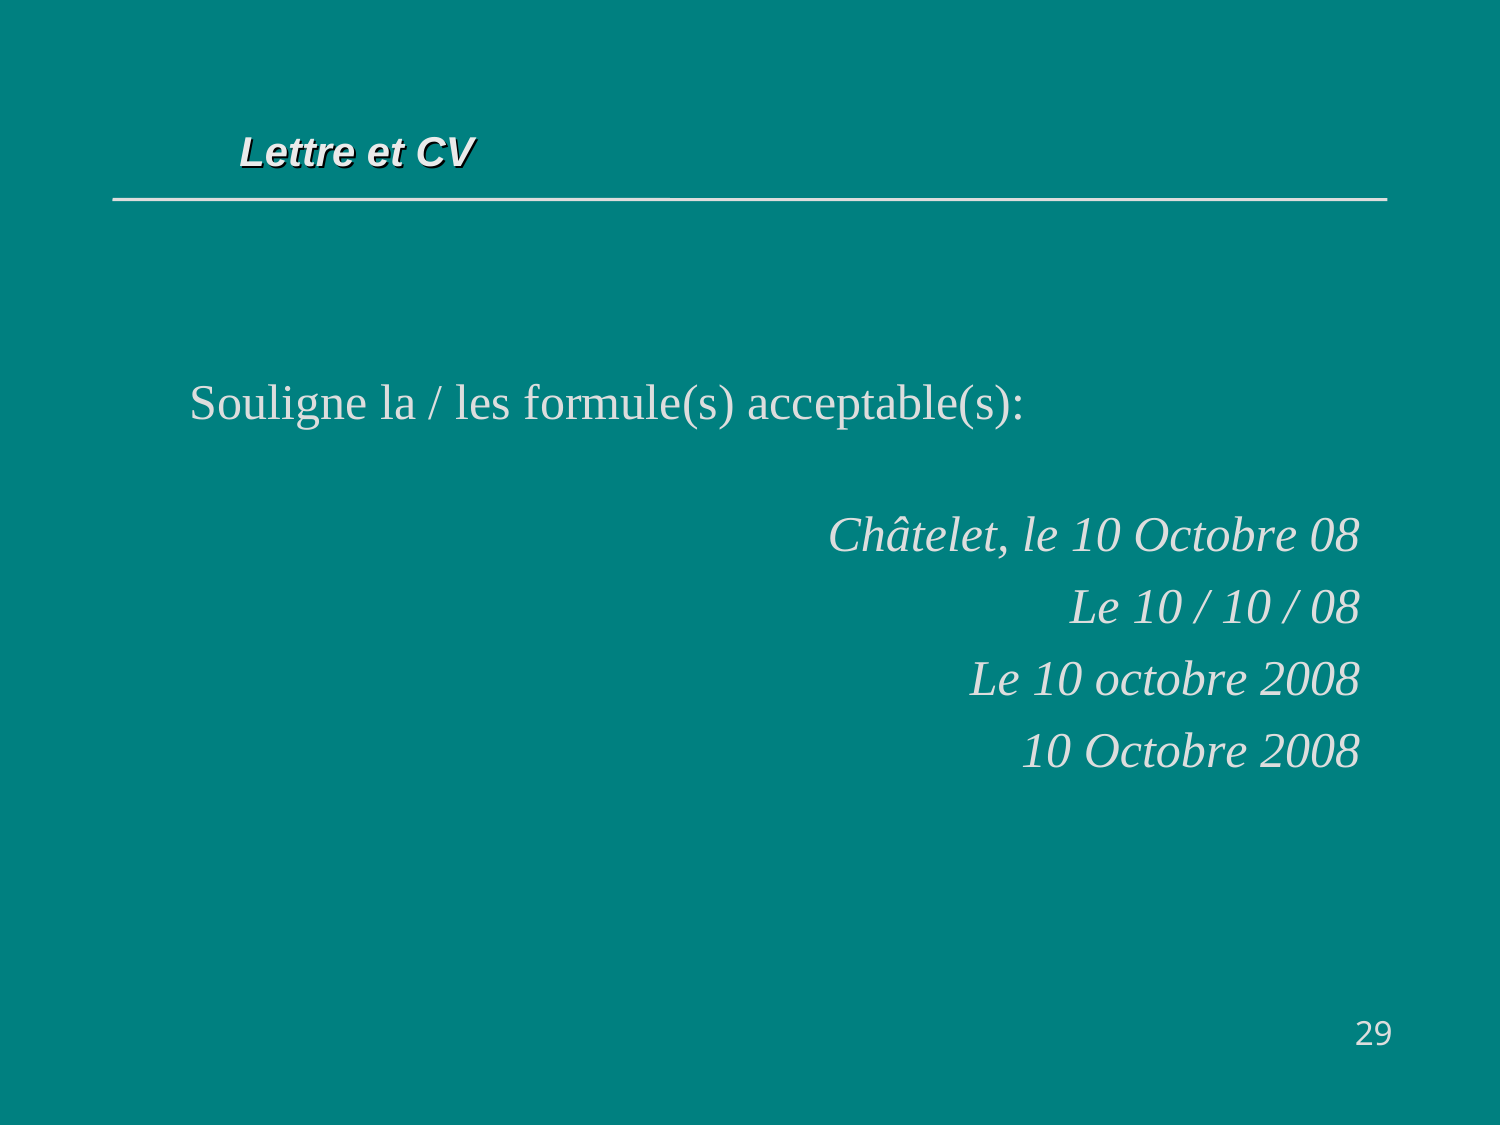

Lettre et CV
Souligne la / les formule(s) acceptable(s):
Châtelet, le 10 Octobre 08
Le 10 / 10 / 08
Le 10 octobre 2008
10 Octobre 2008
29